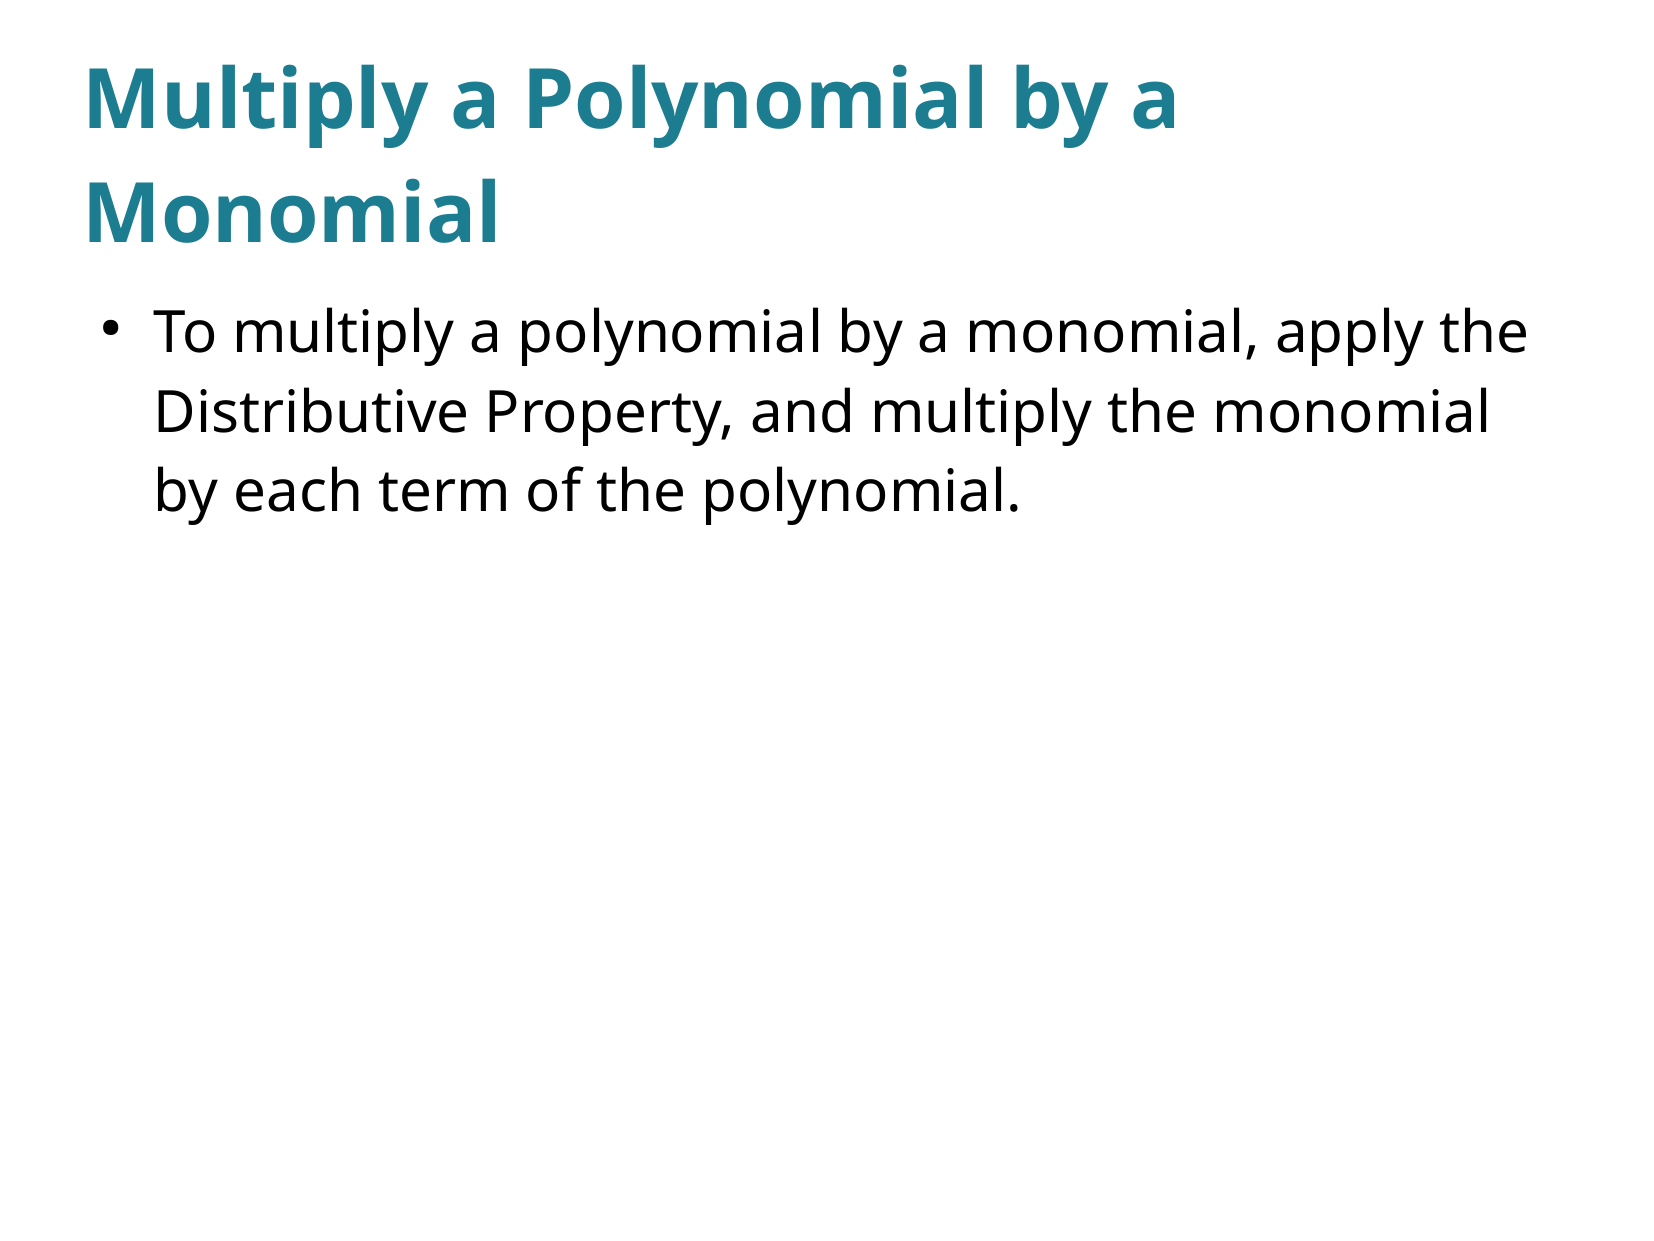

# Multiply a Polynomial by a Monomial
To multiply a polynomial by a monomial, apply the Distributive Property, and multiply the monomial by each term of the polynomial.